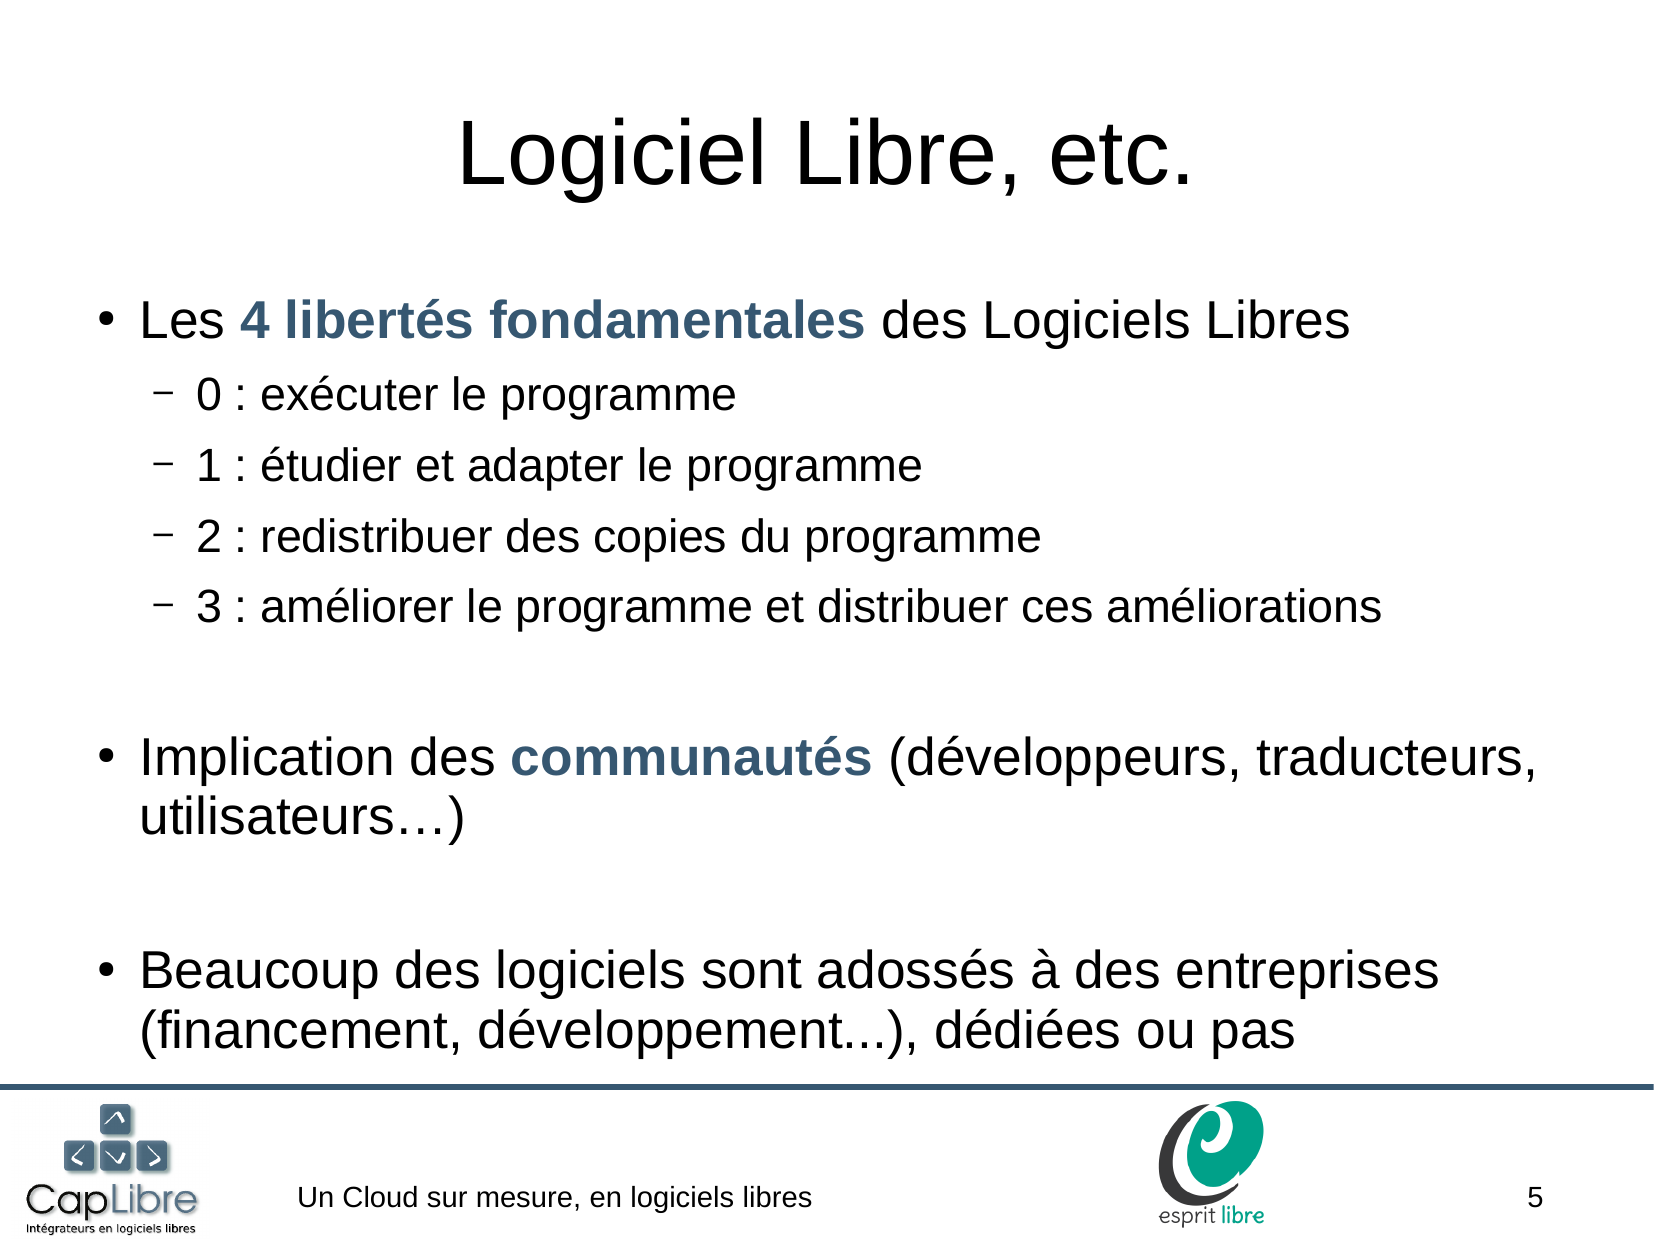

Logiciel Libre, etc.
# Les 4 libertés fondamentales des Logiciels Libres
0 : exécuter le programme
1 : étudier et adapter le programme
2 : redistribuer des copies du programme
3 : améliorer le programme et distribuer ces améliorations
Implication des communautés (développeurs, traducteurs, utilisateurs…)
Beaucoup des logiciels sont adossés à des entreprises (financement, développement...), dédiées ou pas
Un Cloud sur mesure, en logiciels libres